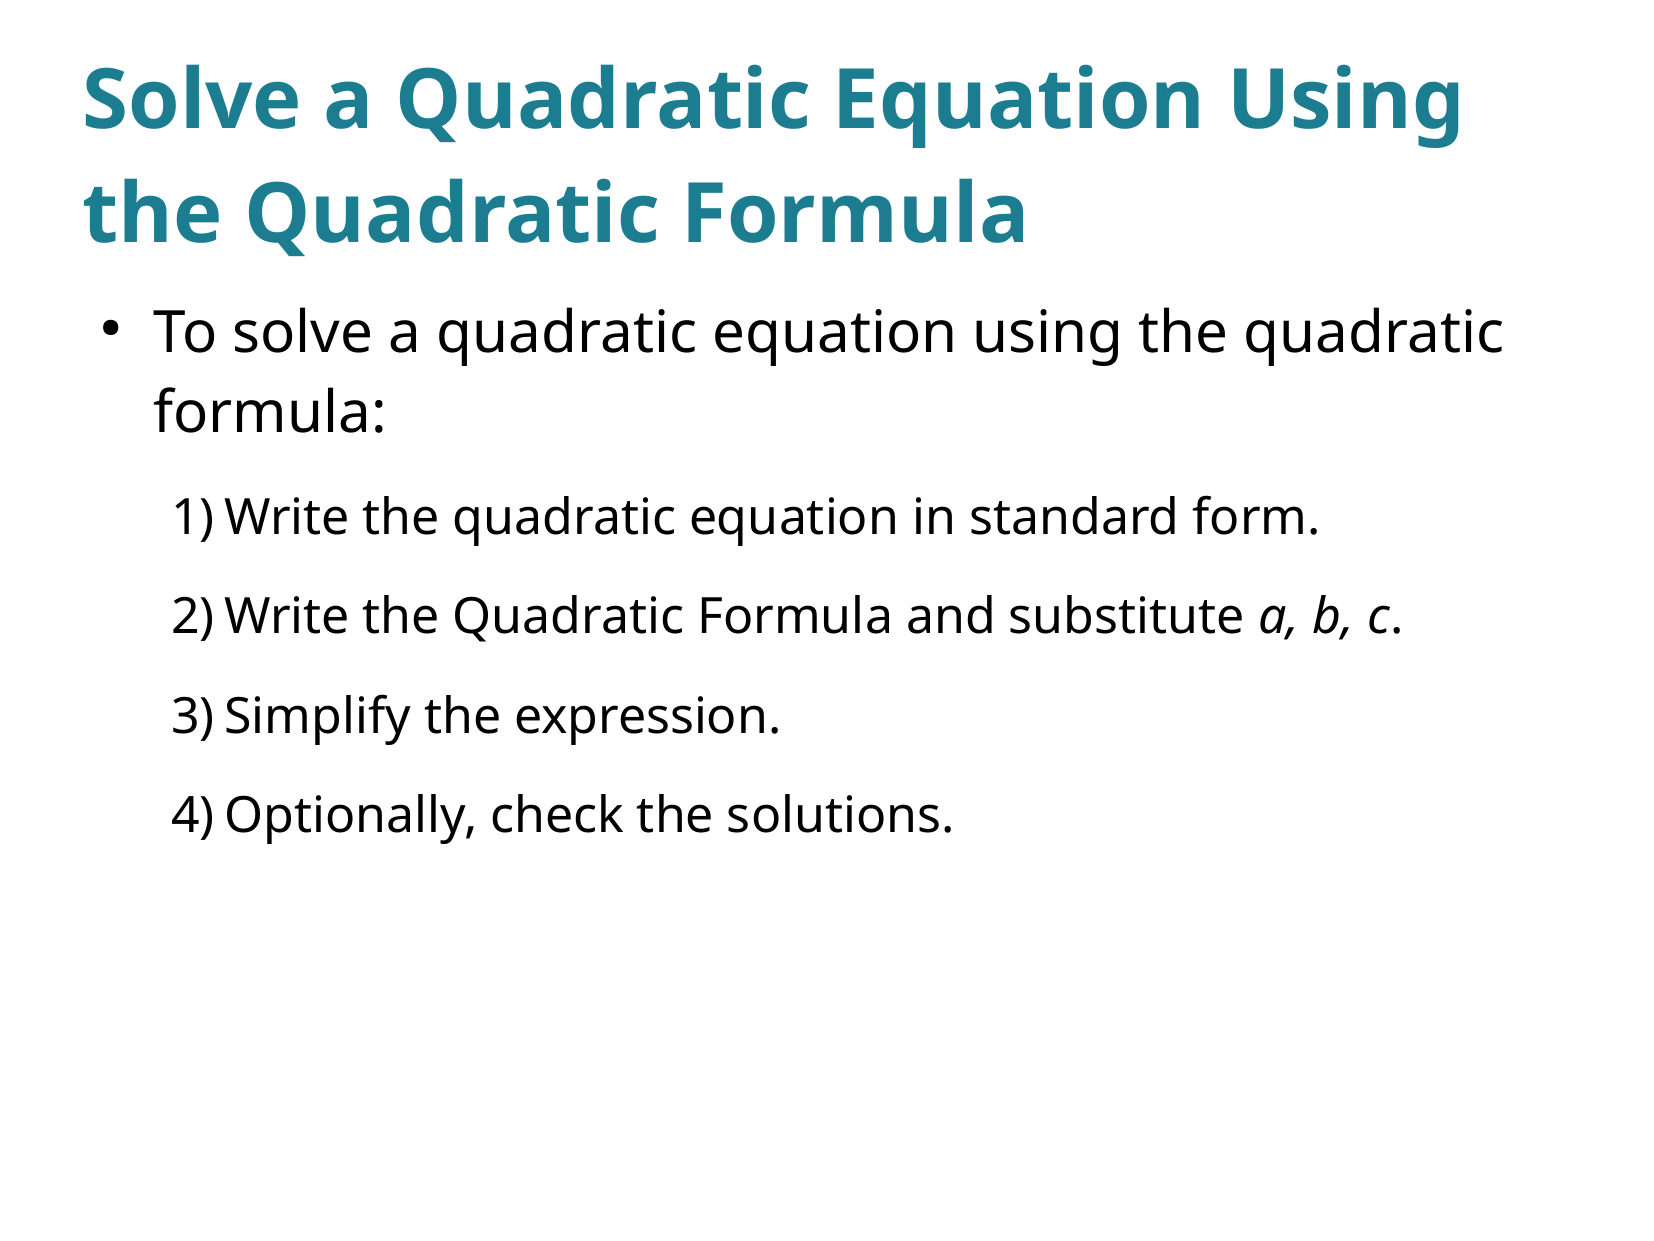

# Solve a Quadratic Equation Using the Quadratic Formula
To solve a quadratic equation using the quadratic formula:
Write the quadratic equation in standard form.
Write the Quadratic Formula and substitute a, b, c.
Simplify the expression.
Optionally, check the solutions.